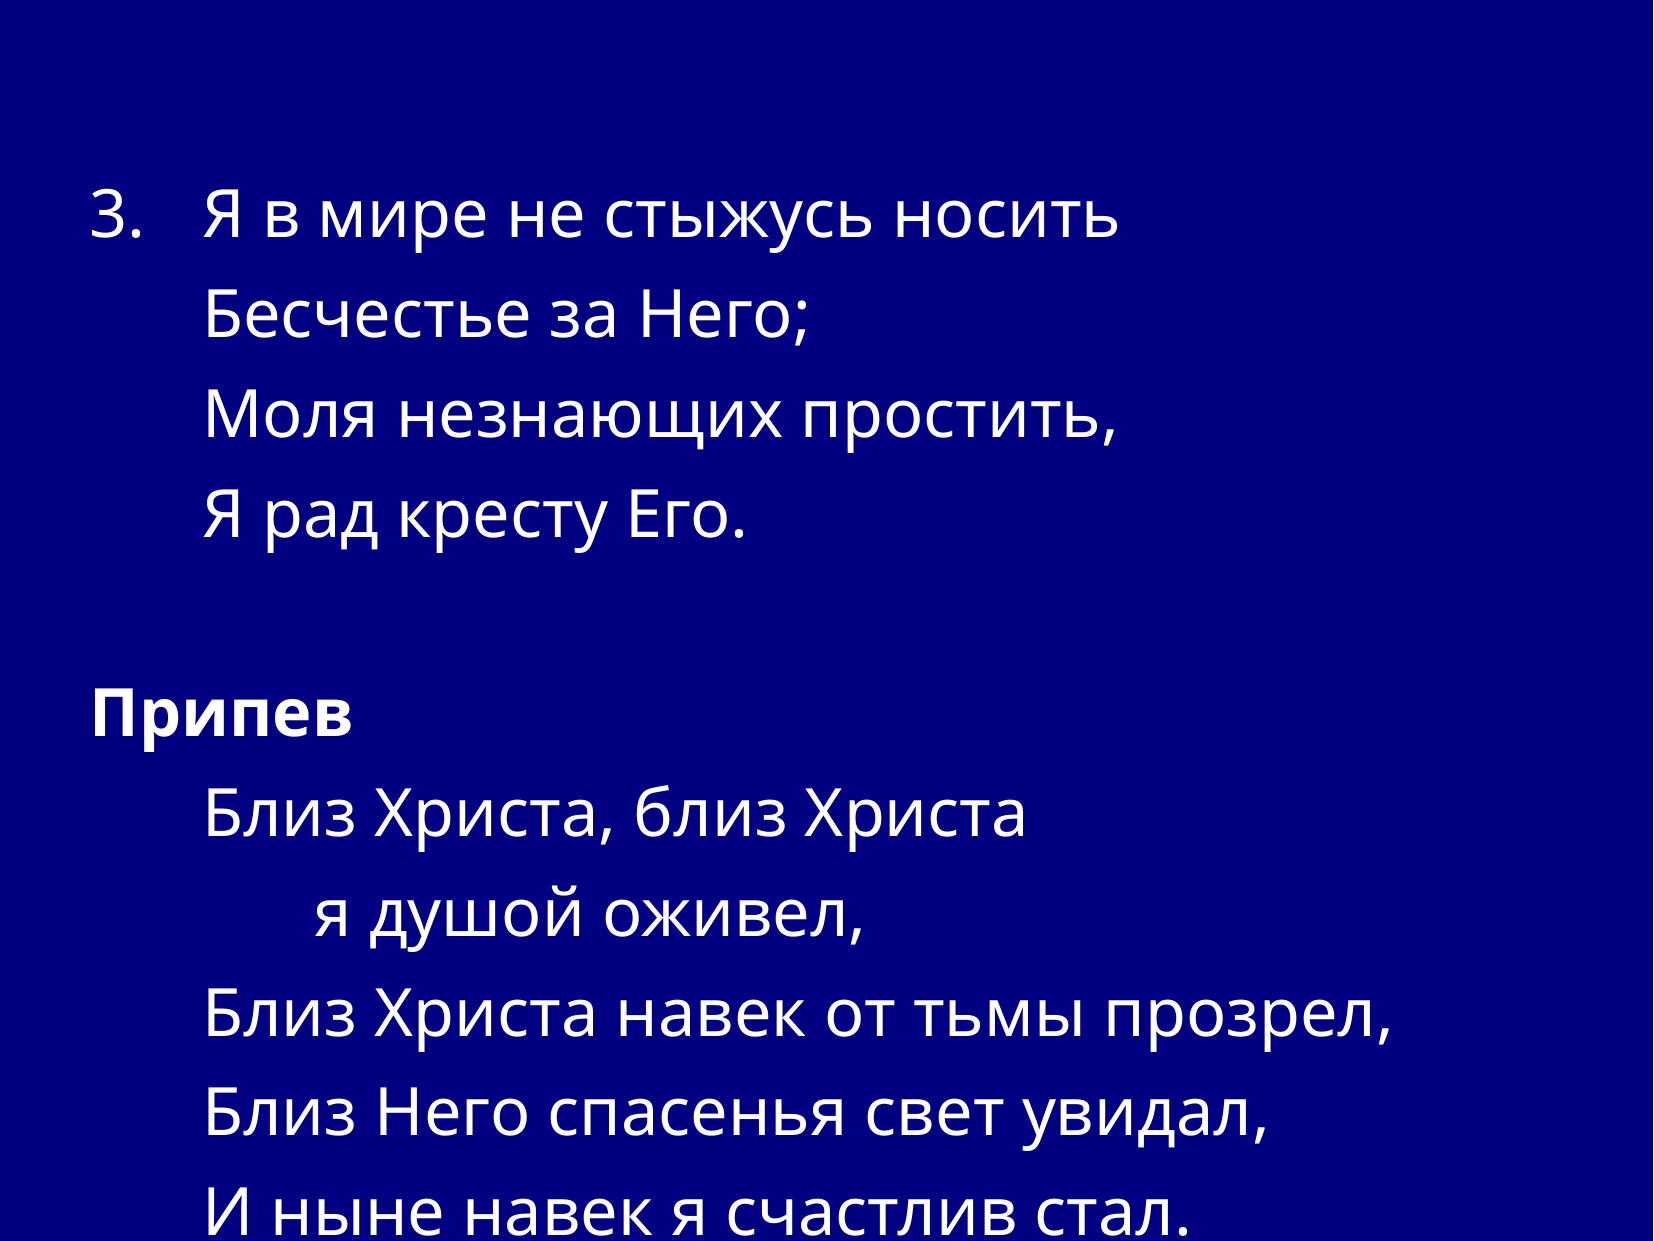

3.	Я в мире не стыжусь носить
	Бесчестье за Него;
	Моля незнающих простить,
	Я рад кресту Его.
Припев
	Близ Христа, близ Христа
		я душой оживел,
	Близ Христа навек от тьмы прозрел,
	Близ Него спасенья свет увидал,
	И ныне навек я счастлив стал.